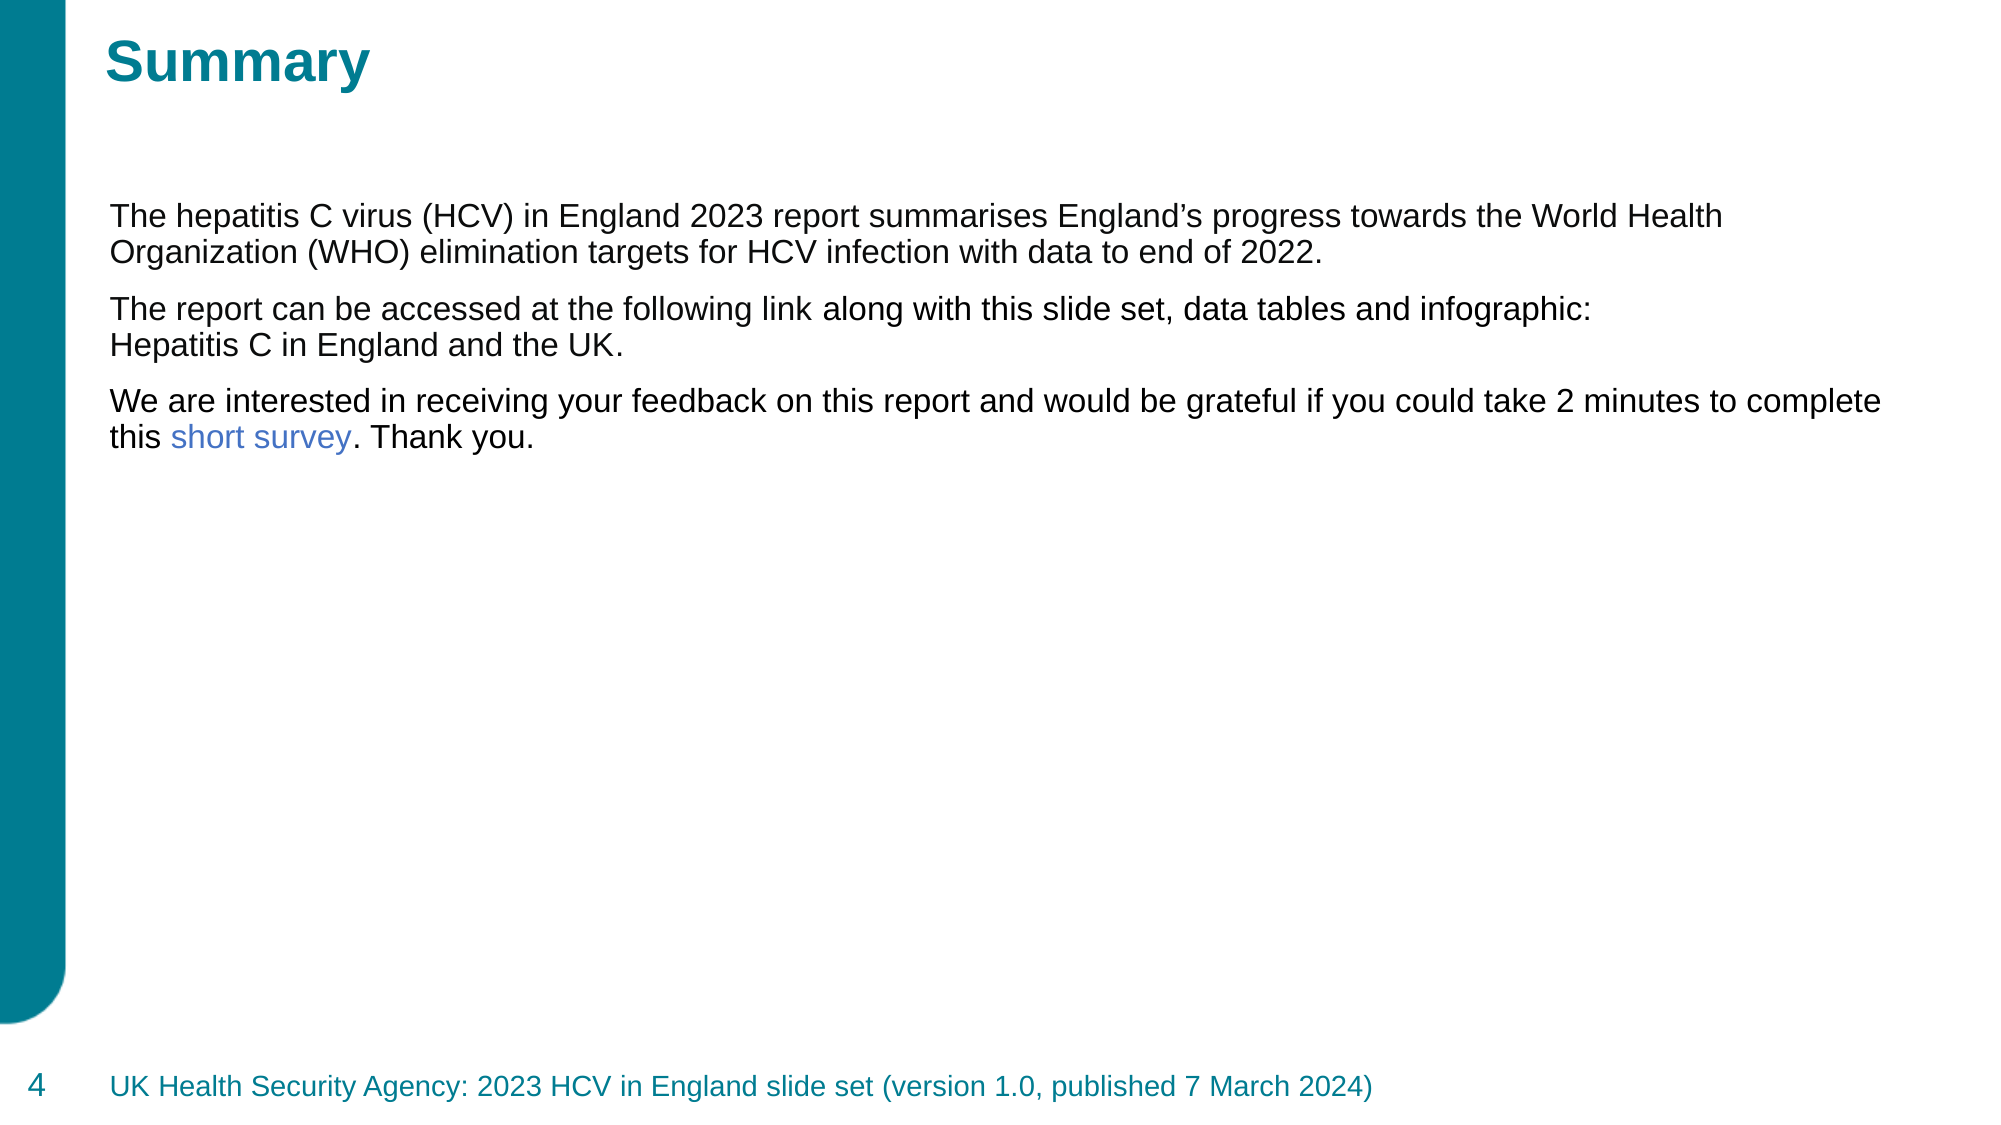

# Summary
The hepatitis C virus (HCV) in England 2023 report summarises England’s progress towards the World Health Organization (WHO) elimination targets for HCV infection with data to end of 2022.
The report can be accessed at the following link along with this slide set, data tables and infographic: Hepatitis C in England and the UK.
We are interested in receiving your feedback on this report and would be grateful if you could take 2 minutes to complete this short survey. Thank you.
UK Health Security Agency: 2023 HCV in England slide set (version 1.0, published 7 March 2024)
4